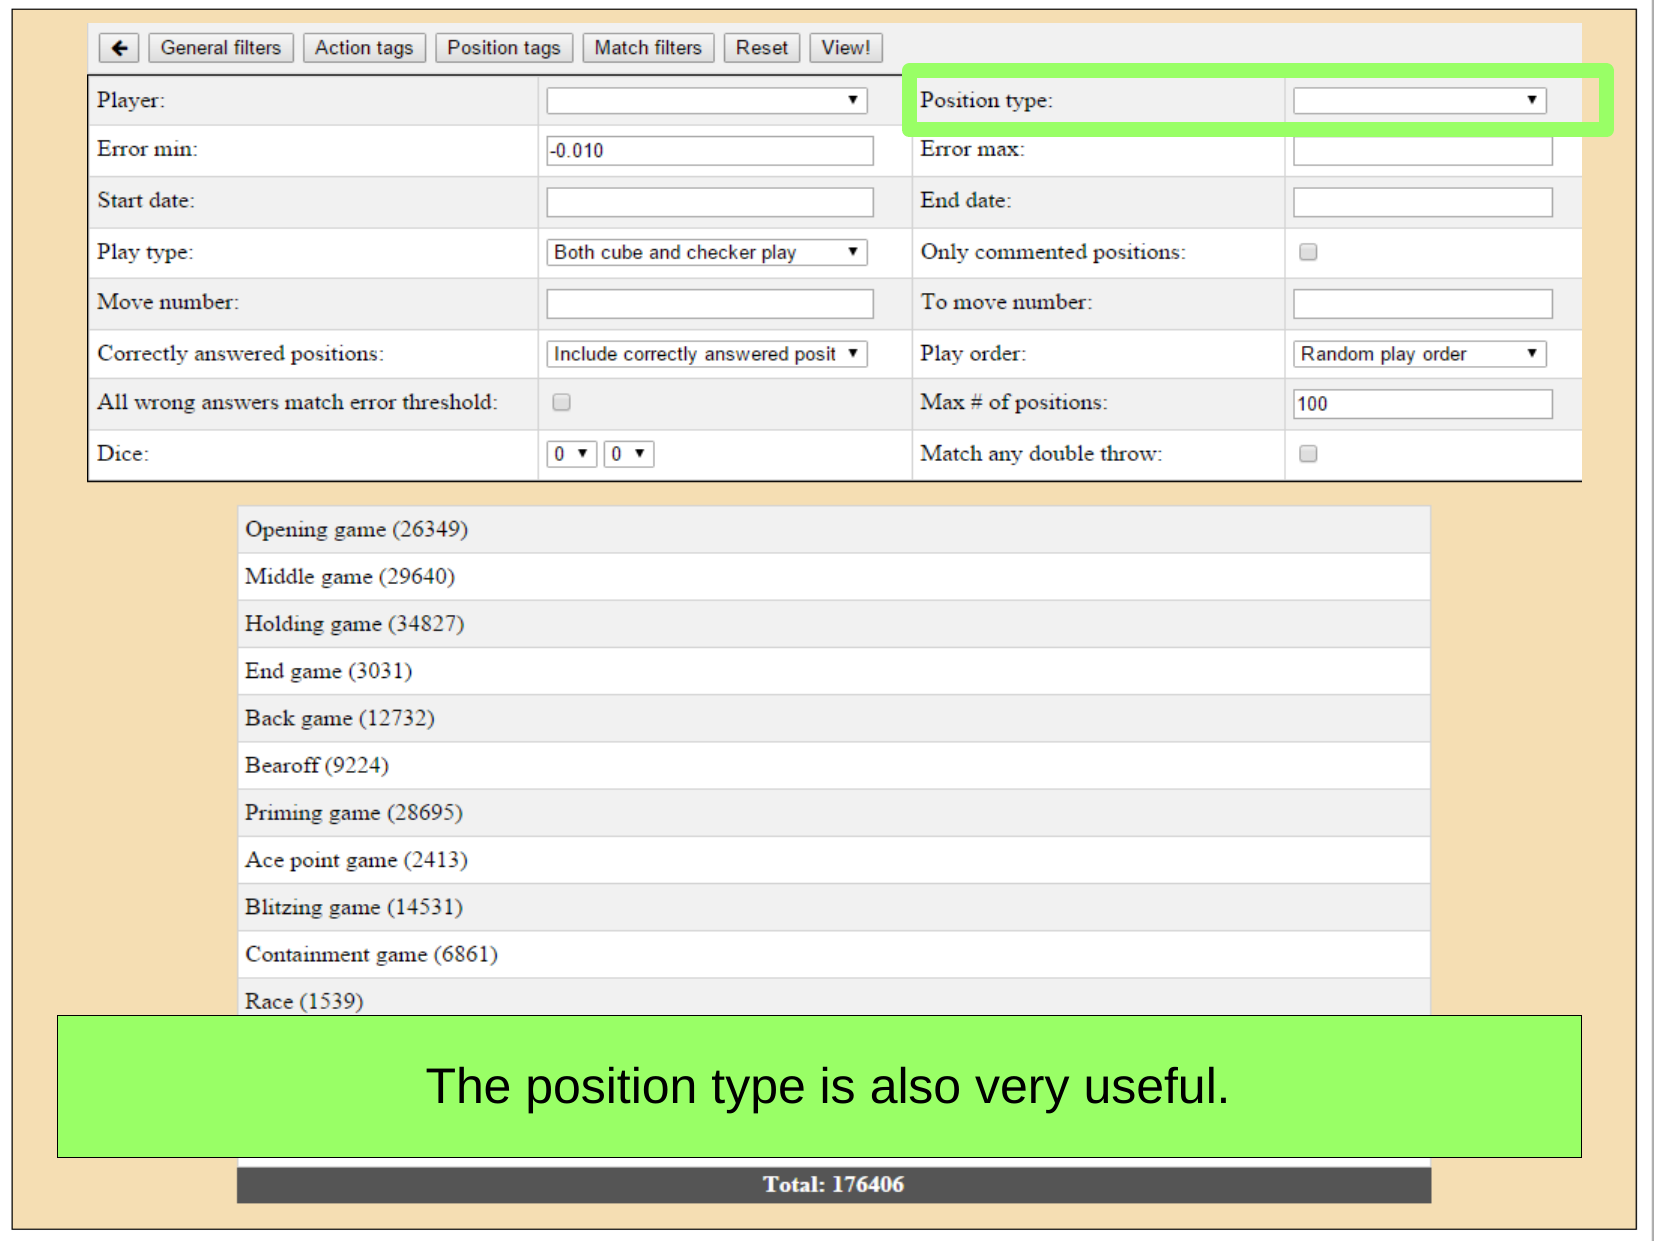

# Backgammon Studio
The position type is also very useful.